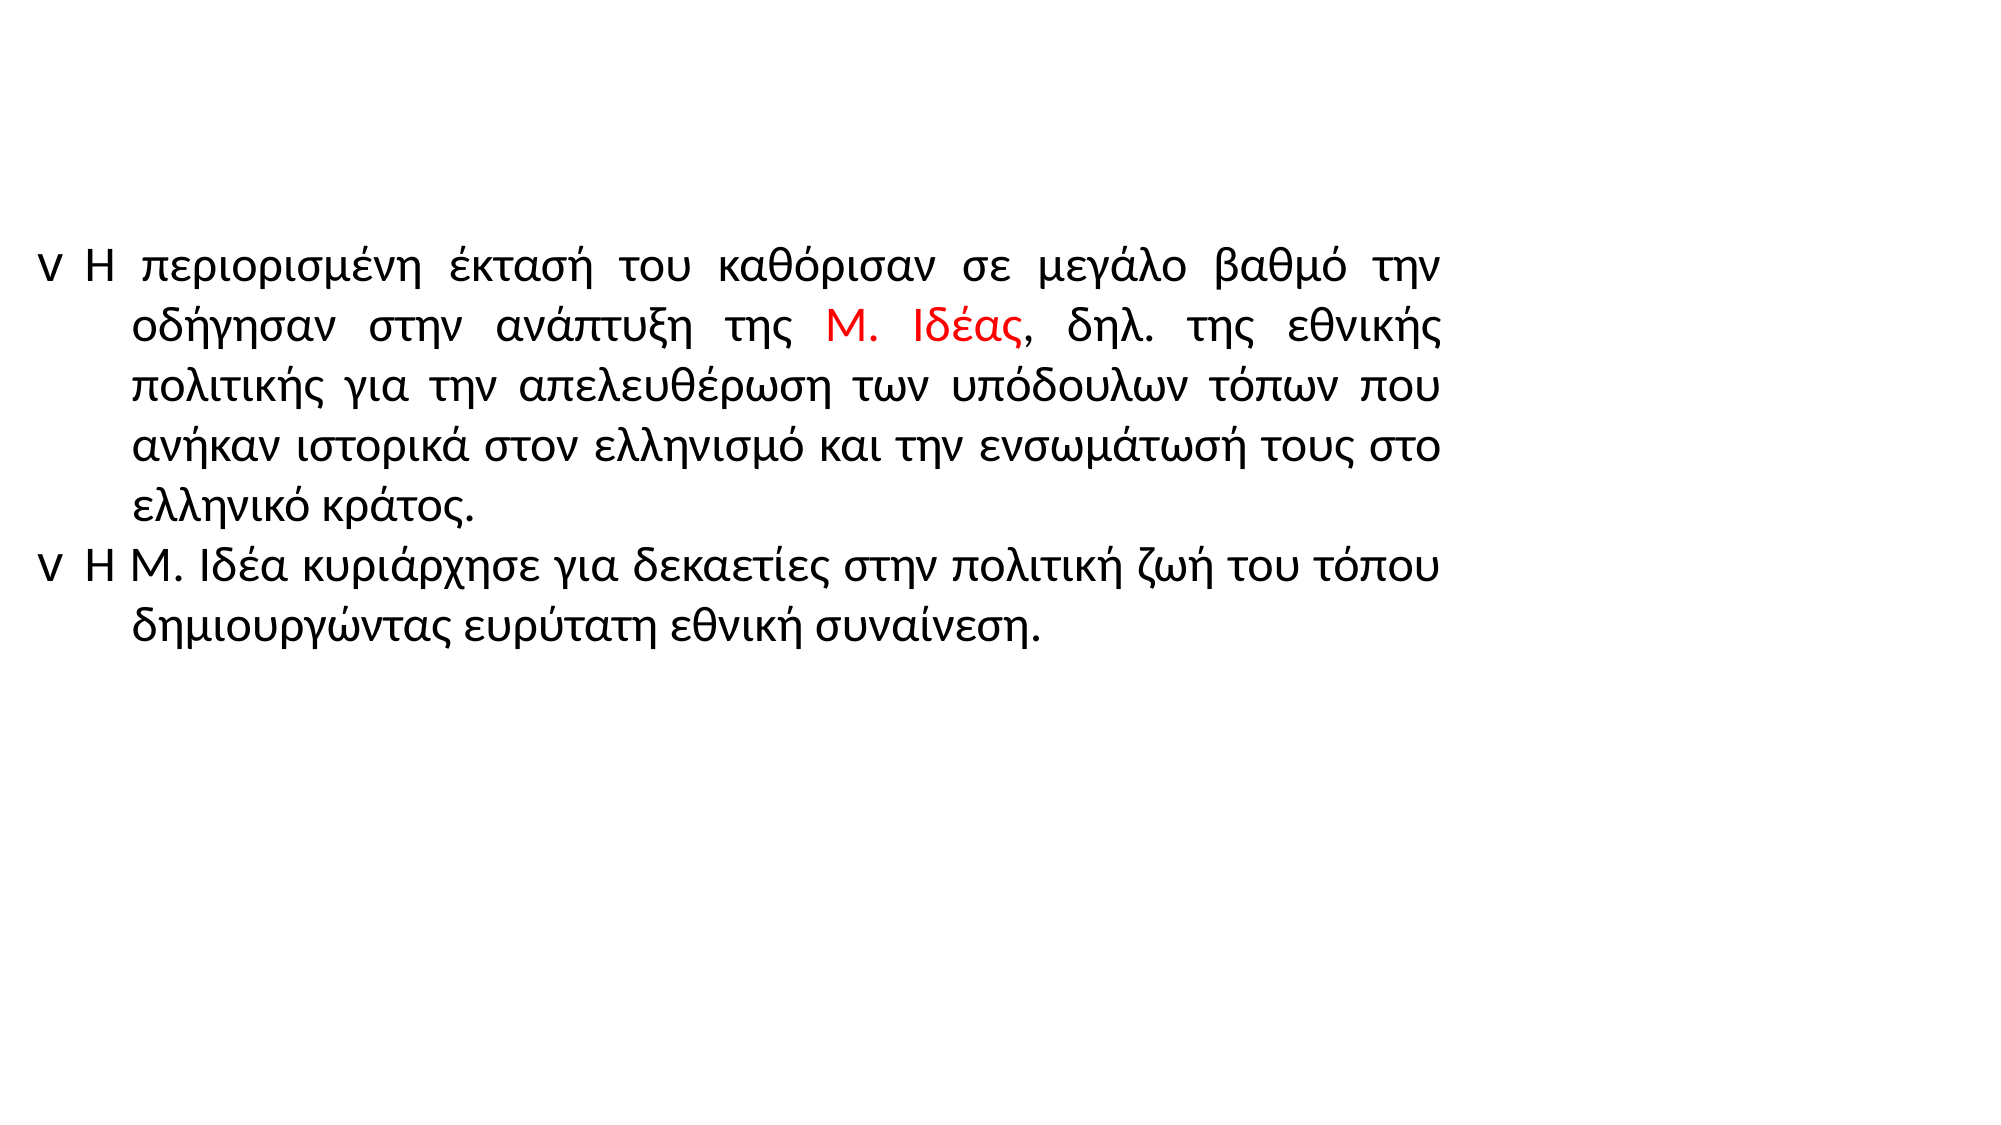

Η περιορισμένη έκτασή του καθόρισαν σε μεγάλο βαθμό την οδήγησαν στην ανάπτυξη της Μ. Ιδέας, δηλ. της εθνικής πολιτικής για την απελευθέρωση των υπόδουλων τόπων που ανήκαν ιστορικά στον ελληνισμό και την ενσωμάτωσή τους στο ελληνικό κράτος.
Η Μ. Ιδέα κυριάρχησε για δεκαετίες στην πολιτική ζωή του τόπου δημιουργώντας ευρύτατη εθνική συναίνεση.